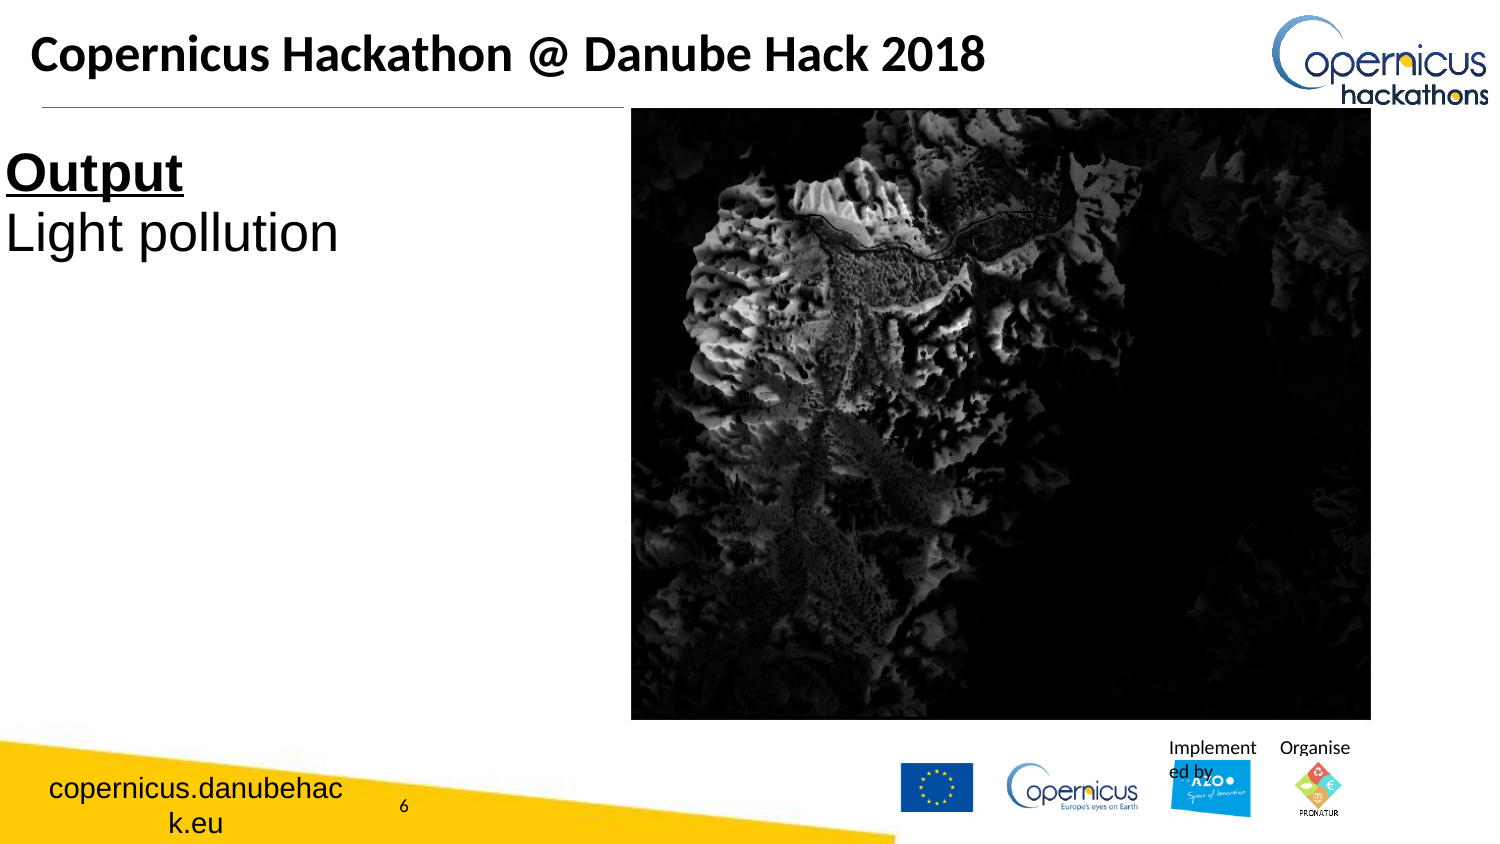

# Copernicus Hackathon @ Danube Hack 2018
Output
Light pollution
copernicus.danubehack.eu